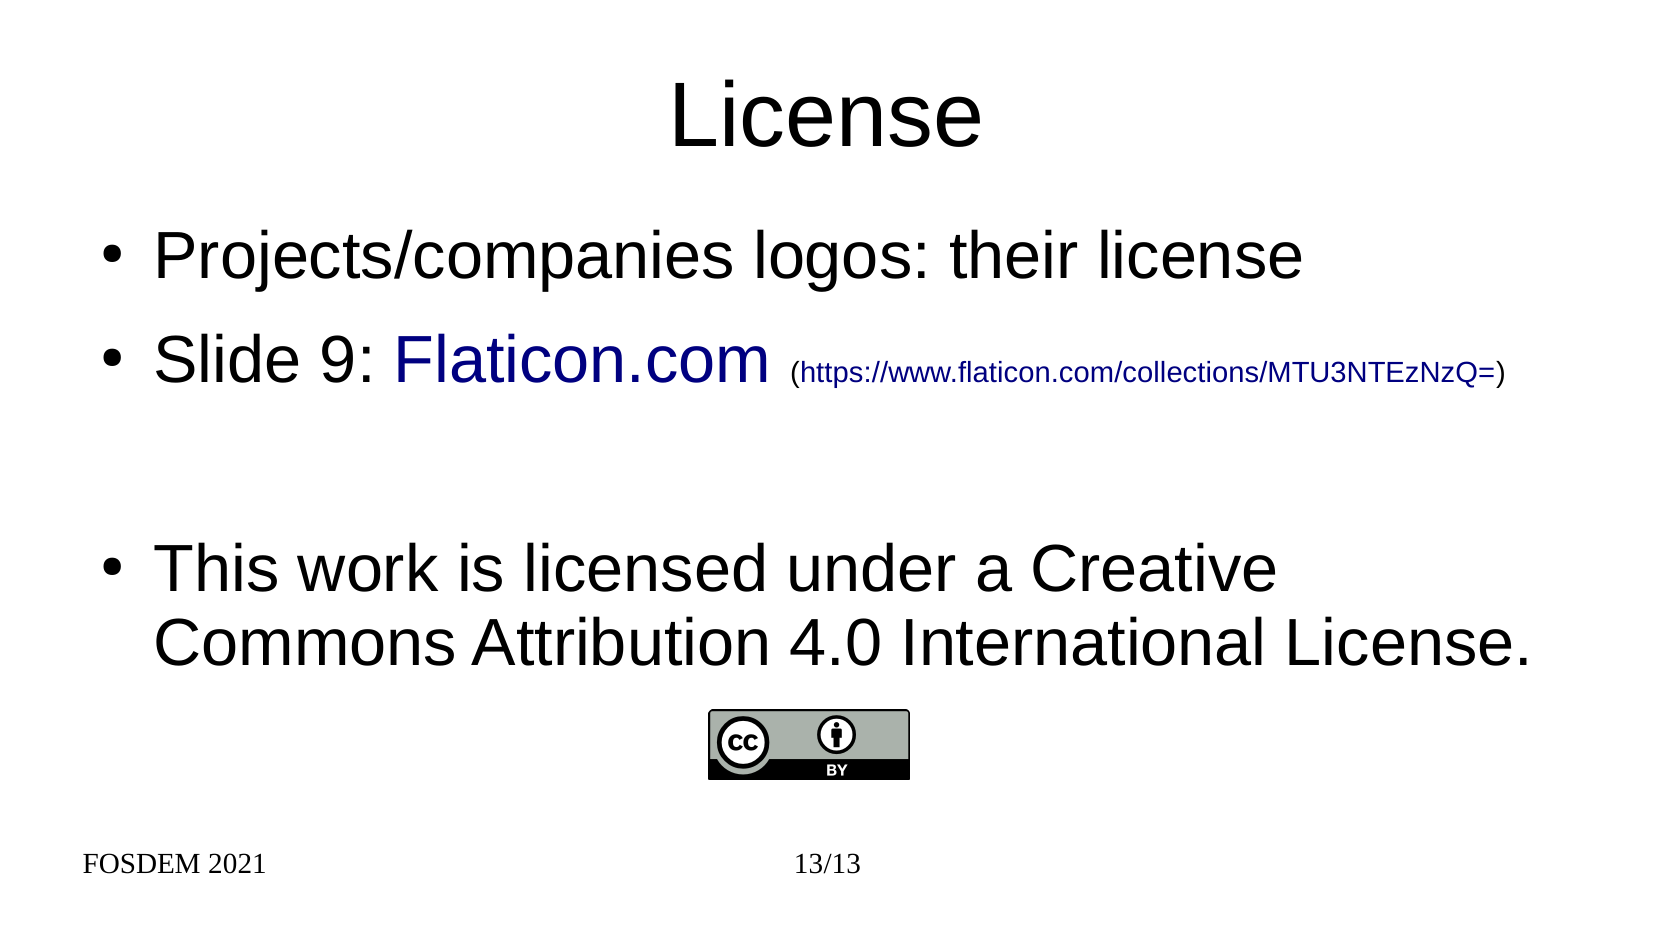

# License
Projects/companies logos: their license
Slide 9: Flaticon.com (https://www.flaticon.com/collections/MTU3NTEzNzQ=)
This work is licensed under a Creative Commons Attribution 4.0 International License.